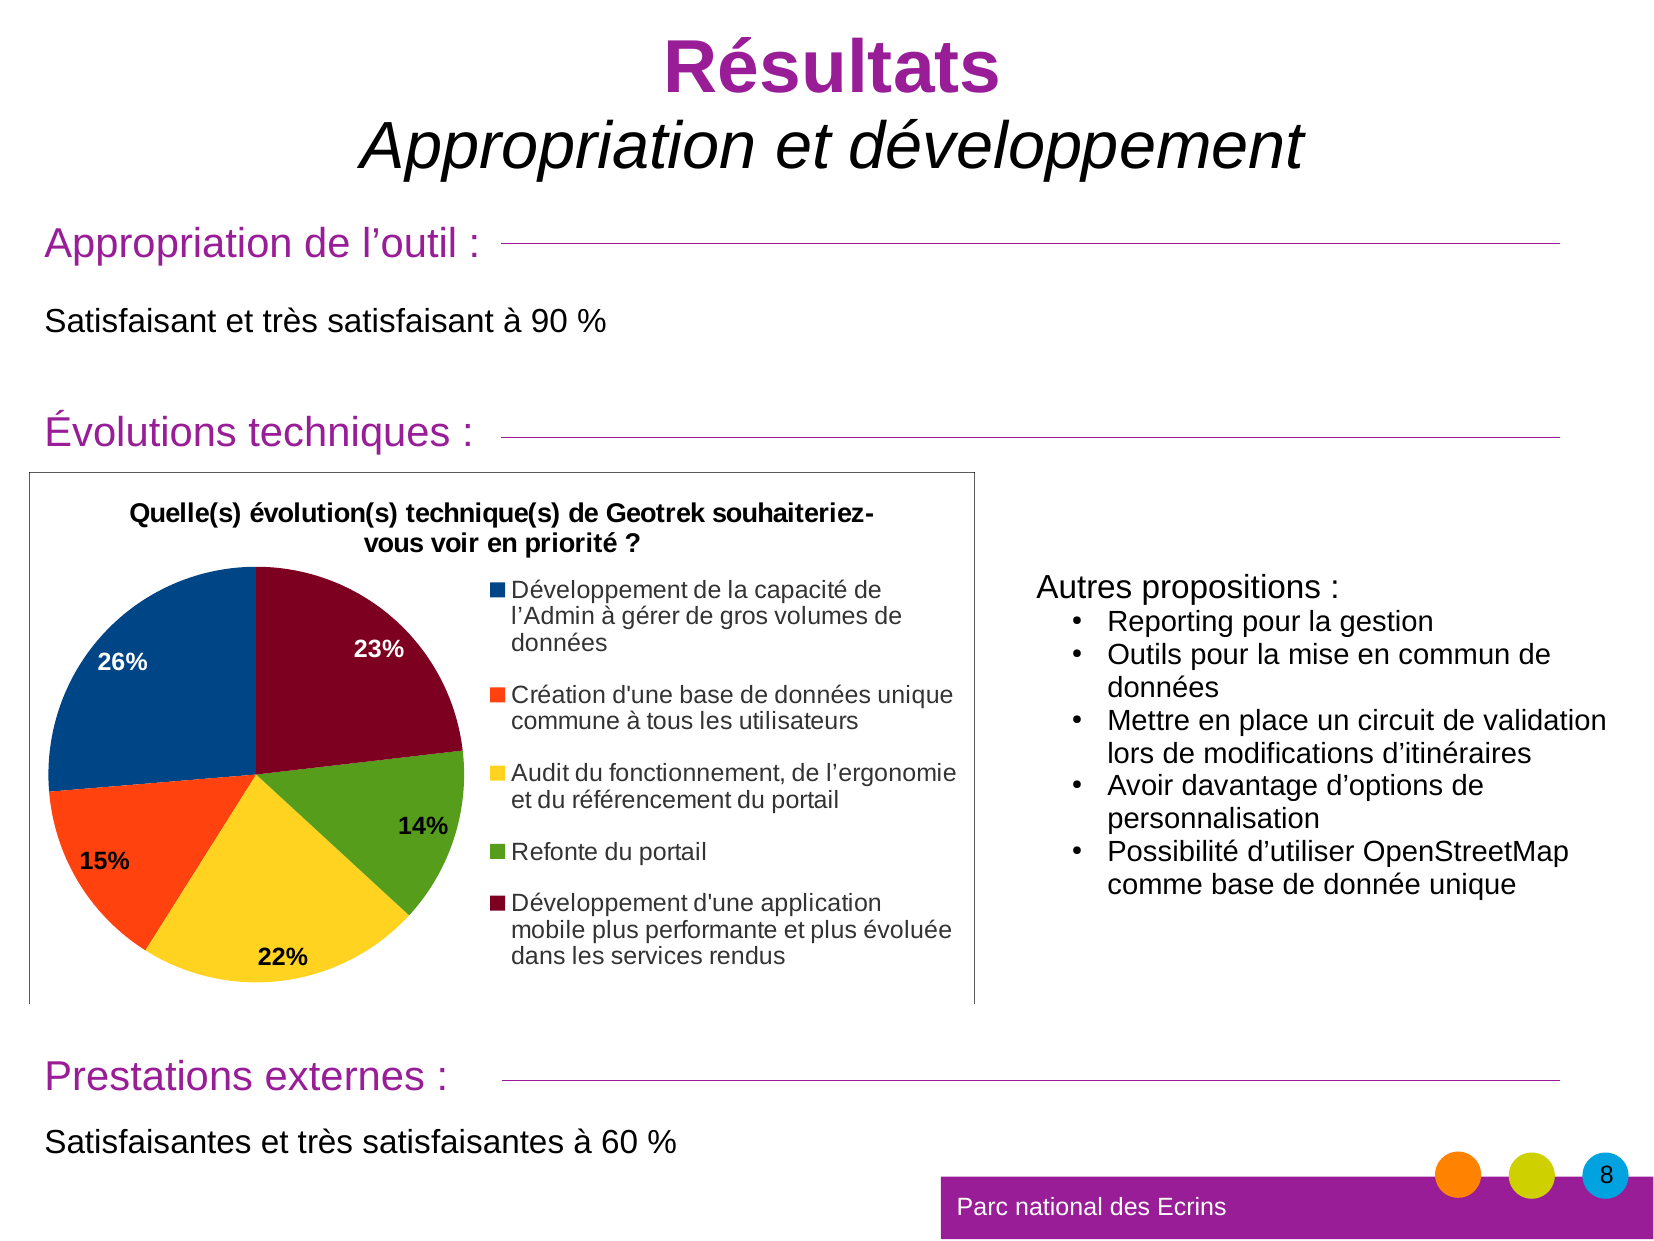

# Résultats Appropriation et développement
Appropriation de l’outil :
Satisfaisant et très satisfaisant à 90 %
Évolutions techniques :
### Chart: Quelle(s) évolution(s) technique(s) de Geotrek souhaiteriez-vous voir en priorité ?
| Category | Quelle(s) évolution(s) technique(s) de l’outil Geotrek souhaiteriez-vous voir en priorité ? |
|---|---|
| Développement de la capacité de l’Admin à gérer de gros volumes de données | 25.0 |
| Création d'une base de données unique commune à tous les utilisateurs | 14.0 |
| Audit du fonctionnement, de l’ergonomie et du référencement du portail | 21.0 |
| Refonte du portail | 13.0 |
| Développement d'une application mobile plus performante et plus évoluée dans les services rendus | 22.0 |Autres propositions :
Reporting pour la gestion
Outils pour la mise en commun de données
Mettre en place un circuit de validation lors de modifications d’itinéraires
Avoir davantage d’options de personnalisation
Possibilité d’utiliser OpenStreetMap comme base de donnée unique
Prestations externes :
Satisfaisantes et très satisfaisantes à 60 %